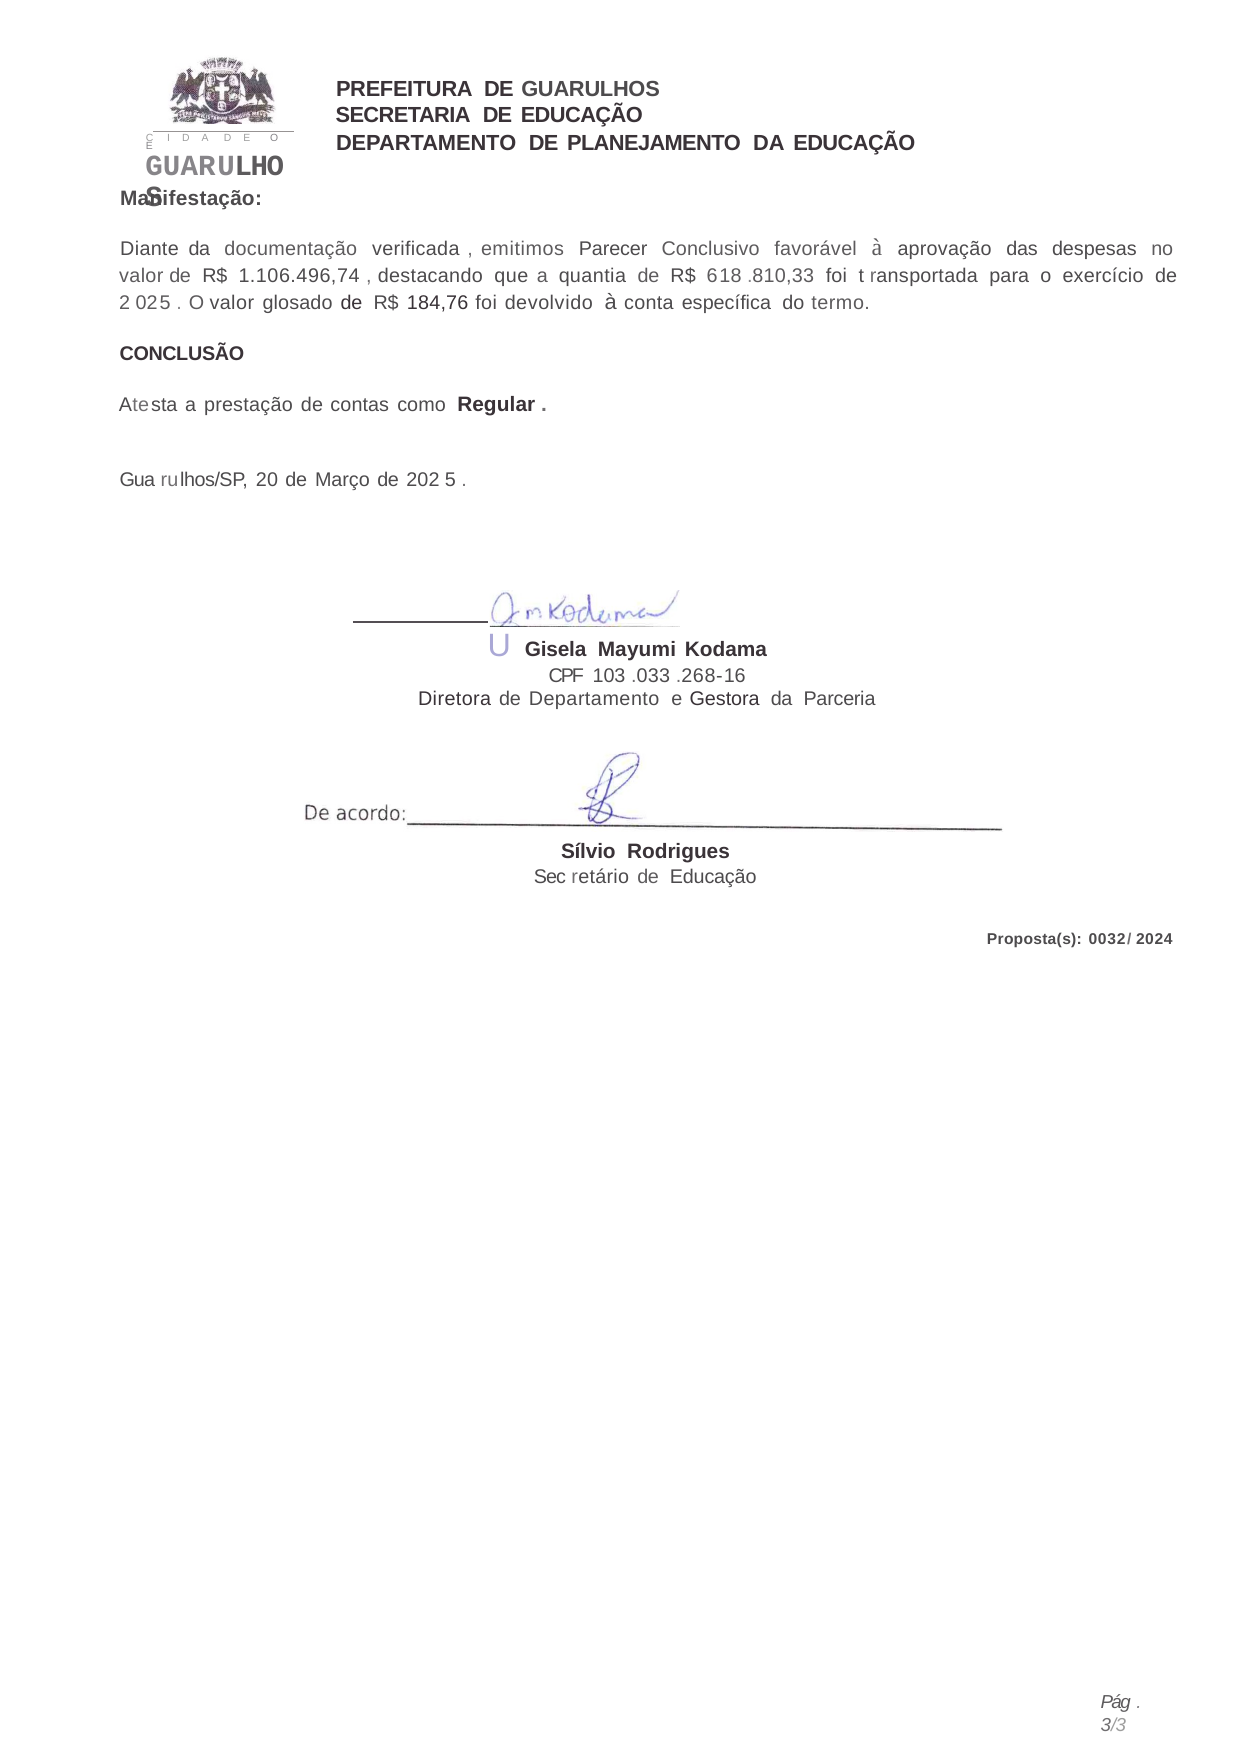

PREFEITURA DE GUARULHOS SECRETARIA DE EDUCAÇÃO
DEPARTAMENTO DE PLANEJAMENTO DA EDUCAÇÃO
C I D A D E	O E
GUARULHOS
Manifestação:
Diante da documentação verificada , emitimos Parecer Conclusivo favorável à aprovação das despesas no valor de R$ 1.106.496,74 , destacando que a quantia de R$ 618 .810,33 foi t ransportada para o exercício de 2 025 . O valor glosado de R$ 184,76 foi devolvido à conta específica do termo.
CONCLUSÃO
Atesta a prestação de contas como Regular .
Gua rulhos/SP, 20 de Março de 202 5 .
UGisela Mayumi Kodama
CPF 103 .033 .268-16
Diretora de Departamento e Gestora da Parceria
Sílvio Rodrigues
Sec retário de Educação
Proposta(s): 0032/ 2024
Pág . 3/3